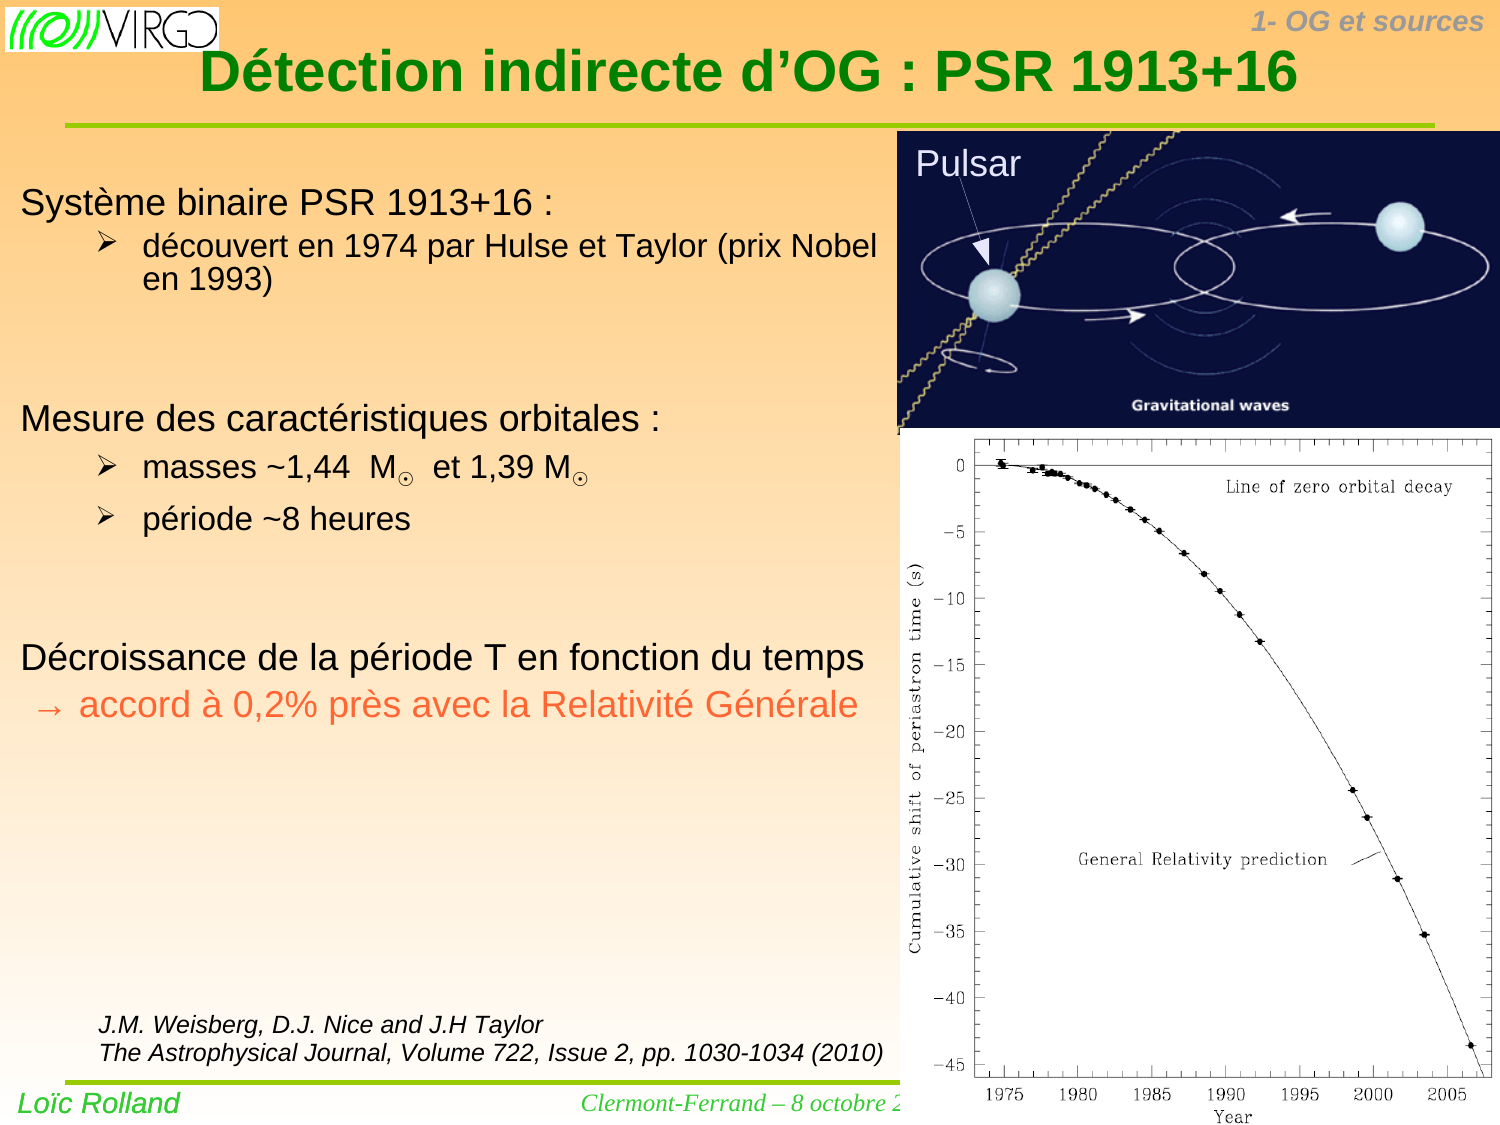

1- OG et sources
# Détection indirecte d’OG : PSR 1913+16
Pulsar
Système binaire PSR 1913+16 :
découvert en 1974 par Hulse et Taylor (prix Nobel en 1993)
Mesure des caractéristiques orbitales :
masses ~1,44 M et 1,39 M
période ~8 heures
Décroissance de la période T en fonction du temps
 → accord à 0,2% près avec la Relativité Générale
J.M. Weisberg, D.J. Nice and J.H Taylor
The Astrophysical Journal, Volume 722, Issue 2, pp. 1030-1034 (2010)
7